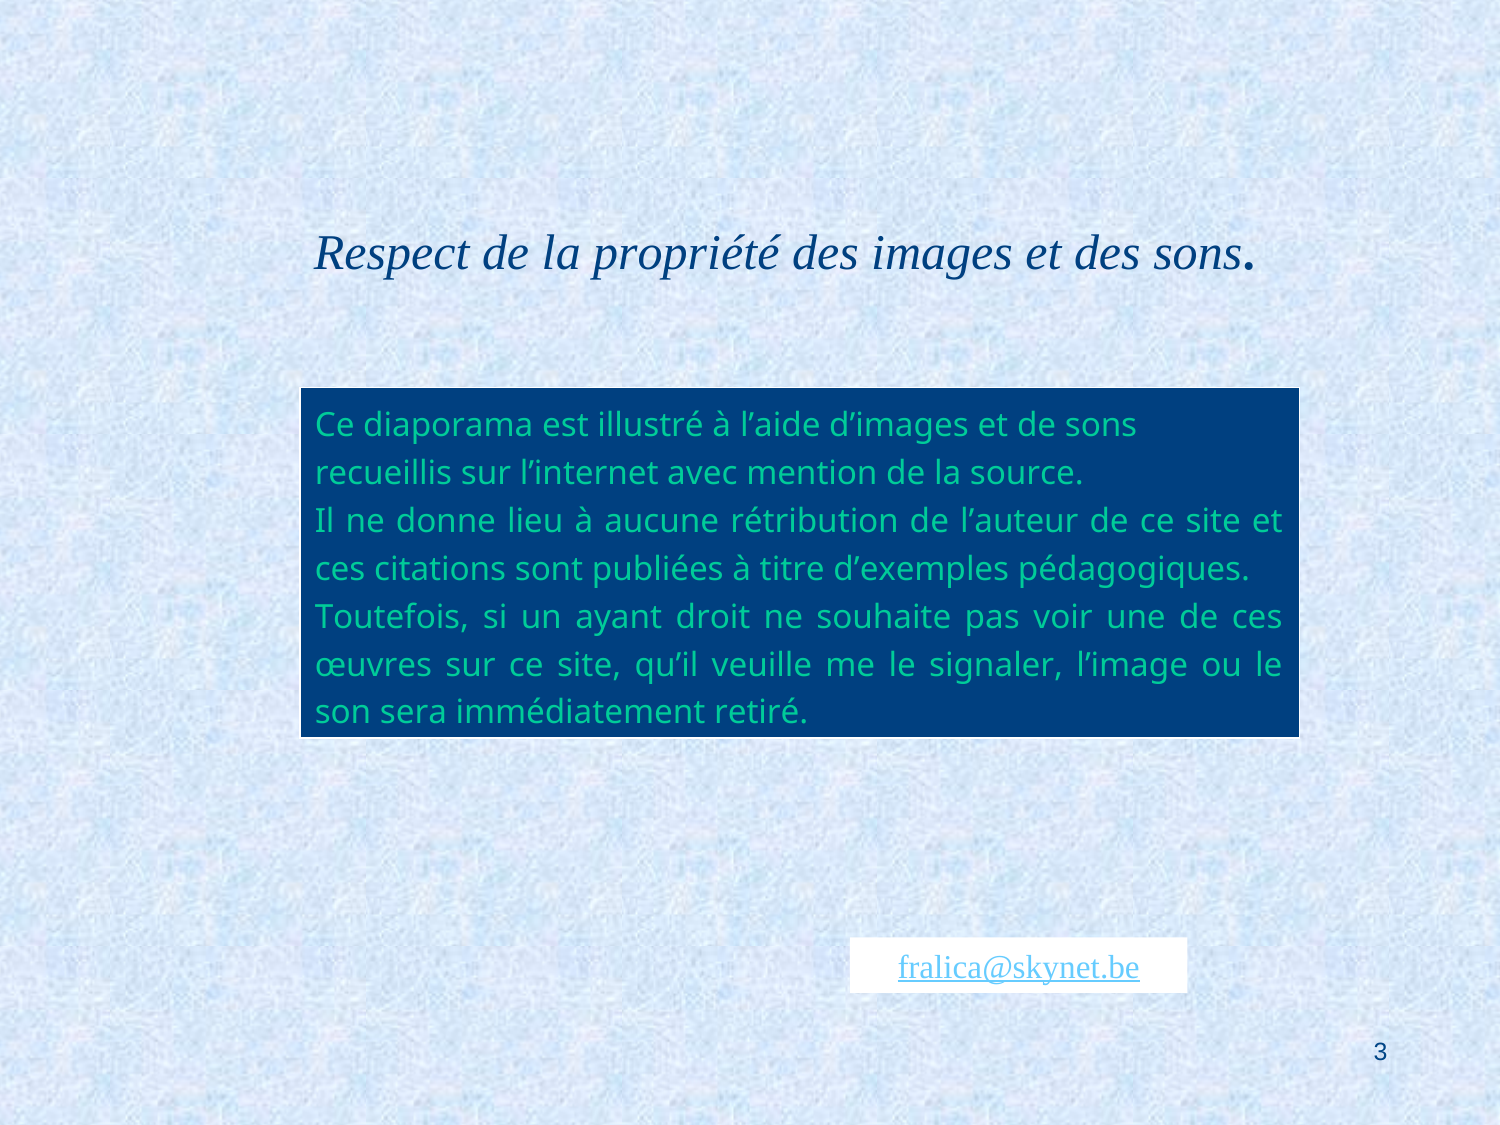

Respect de la propriété des images et des sons.
Ce diaporama est illustré à l’aide d’images et de sons recueillis sur l’internet avec mention de la source.
Il ne donne lieu à aucune rétribution de l’auteur de ce site et ces citations sont publiées à titre d’exemples pédagogiques.
Toutefois, si un ayant droit ne souhaite pas voir une de ces œuvres sur ce site, qu’il veuille me le signaler, l’image ou le son sera immédiatement retiré.
fralica@skynet.be
3